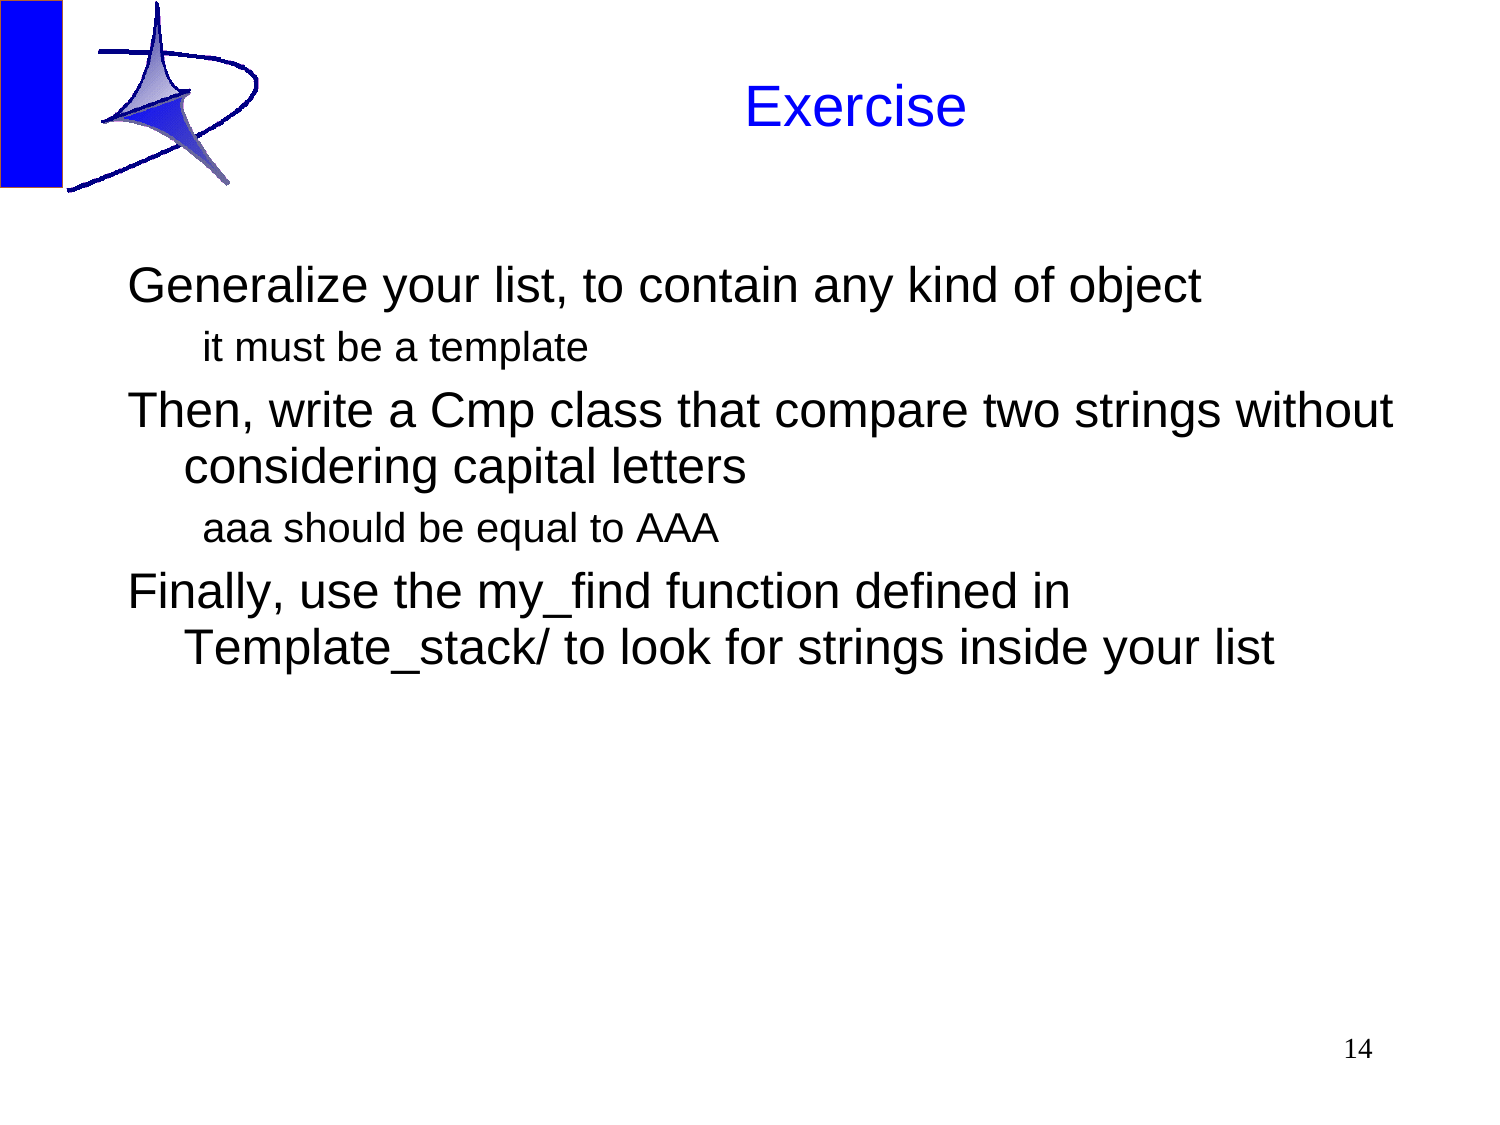

# Exercise
Generalize your list, to contain any kind of object
it must be a template
Then, write a Cmp class that compare two strings without considering capital letters
aaa should be equal to AAA
Finally, use the my_find function defined in Template_stack/ to look for strings inside your list
14